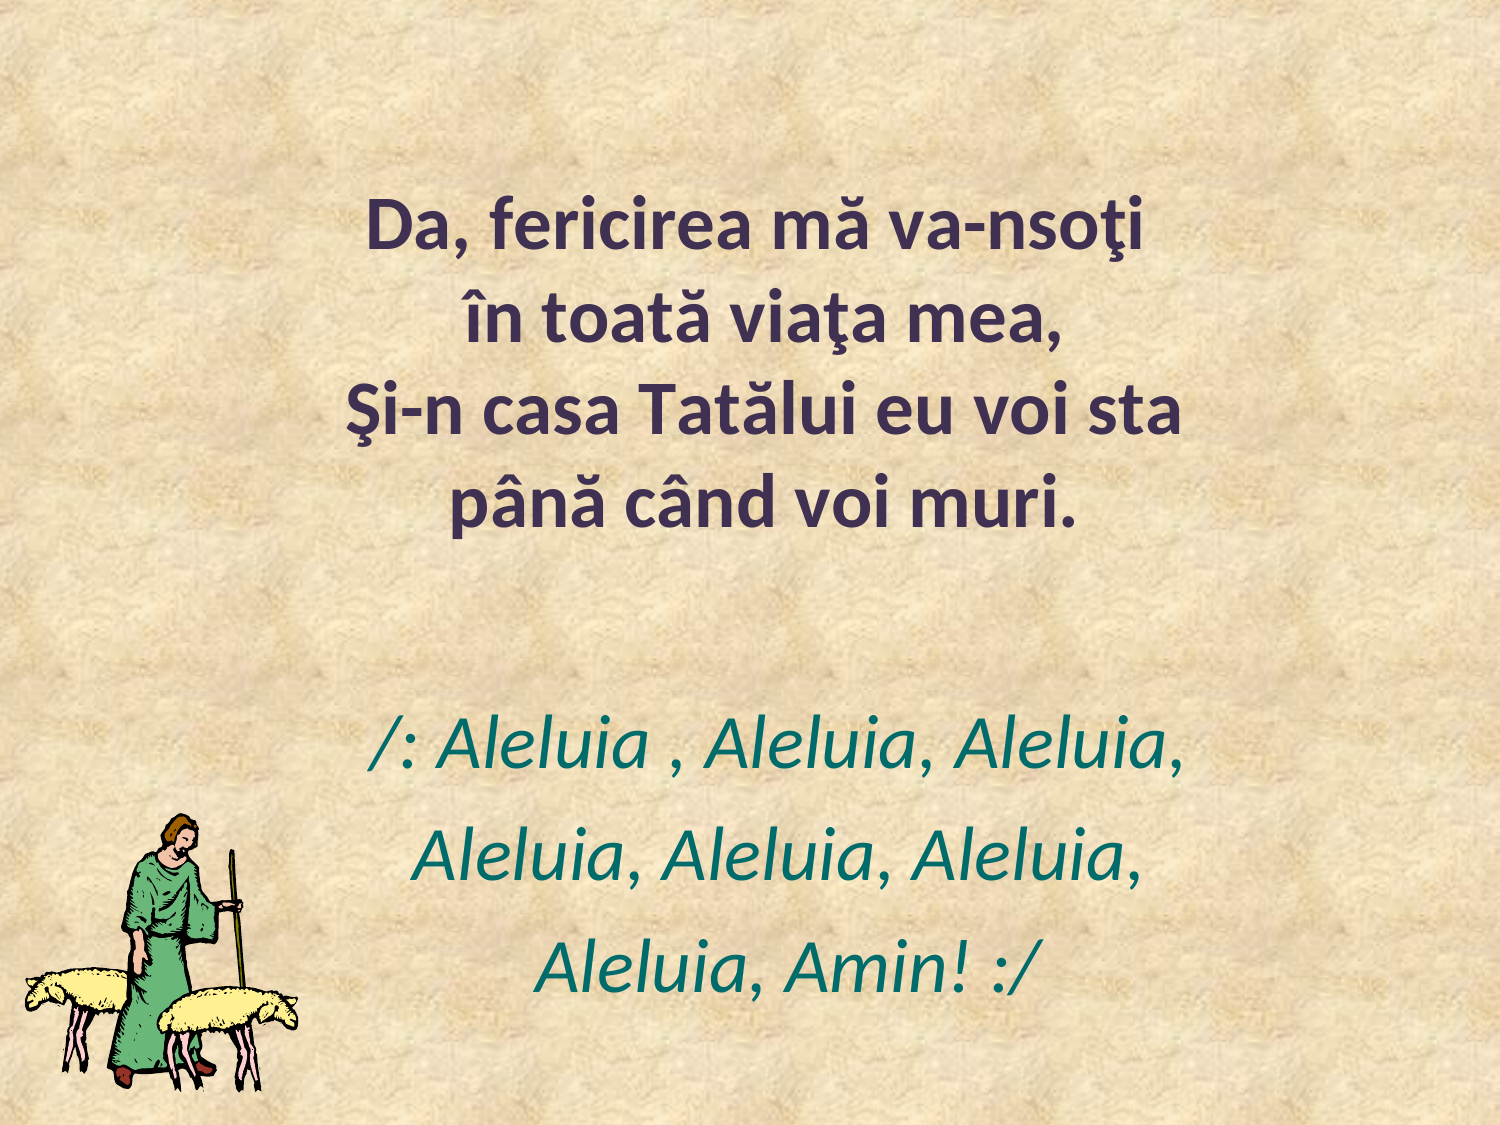

Da, fericirea mă va-nsoţi
în toată viaţa mea,
Şi-n casa Tatălui eu voi sta
până când voi muri.
/: Aleluia , Aleluia, Aleluia,
Aleluia, Aleluia, Aleluia,
 Aleluia, Amin! :/